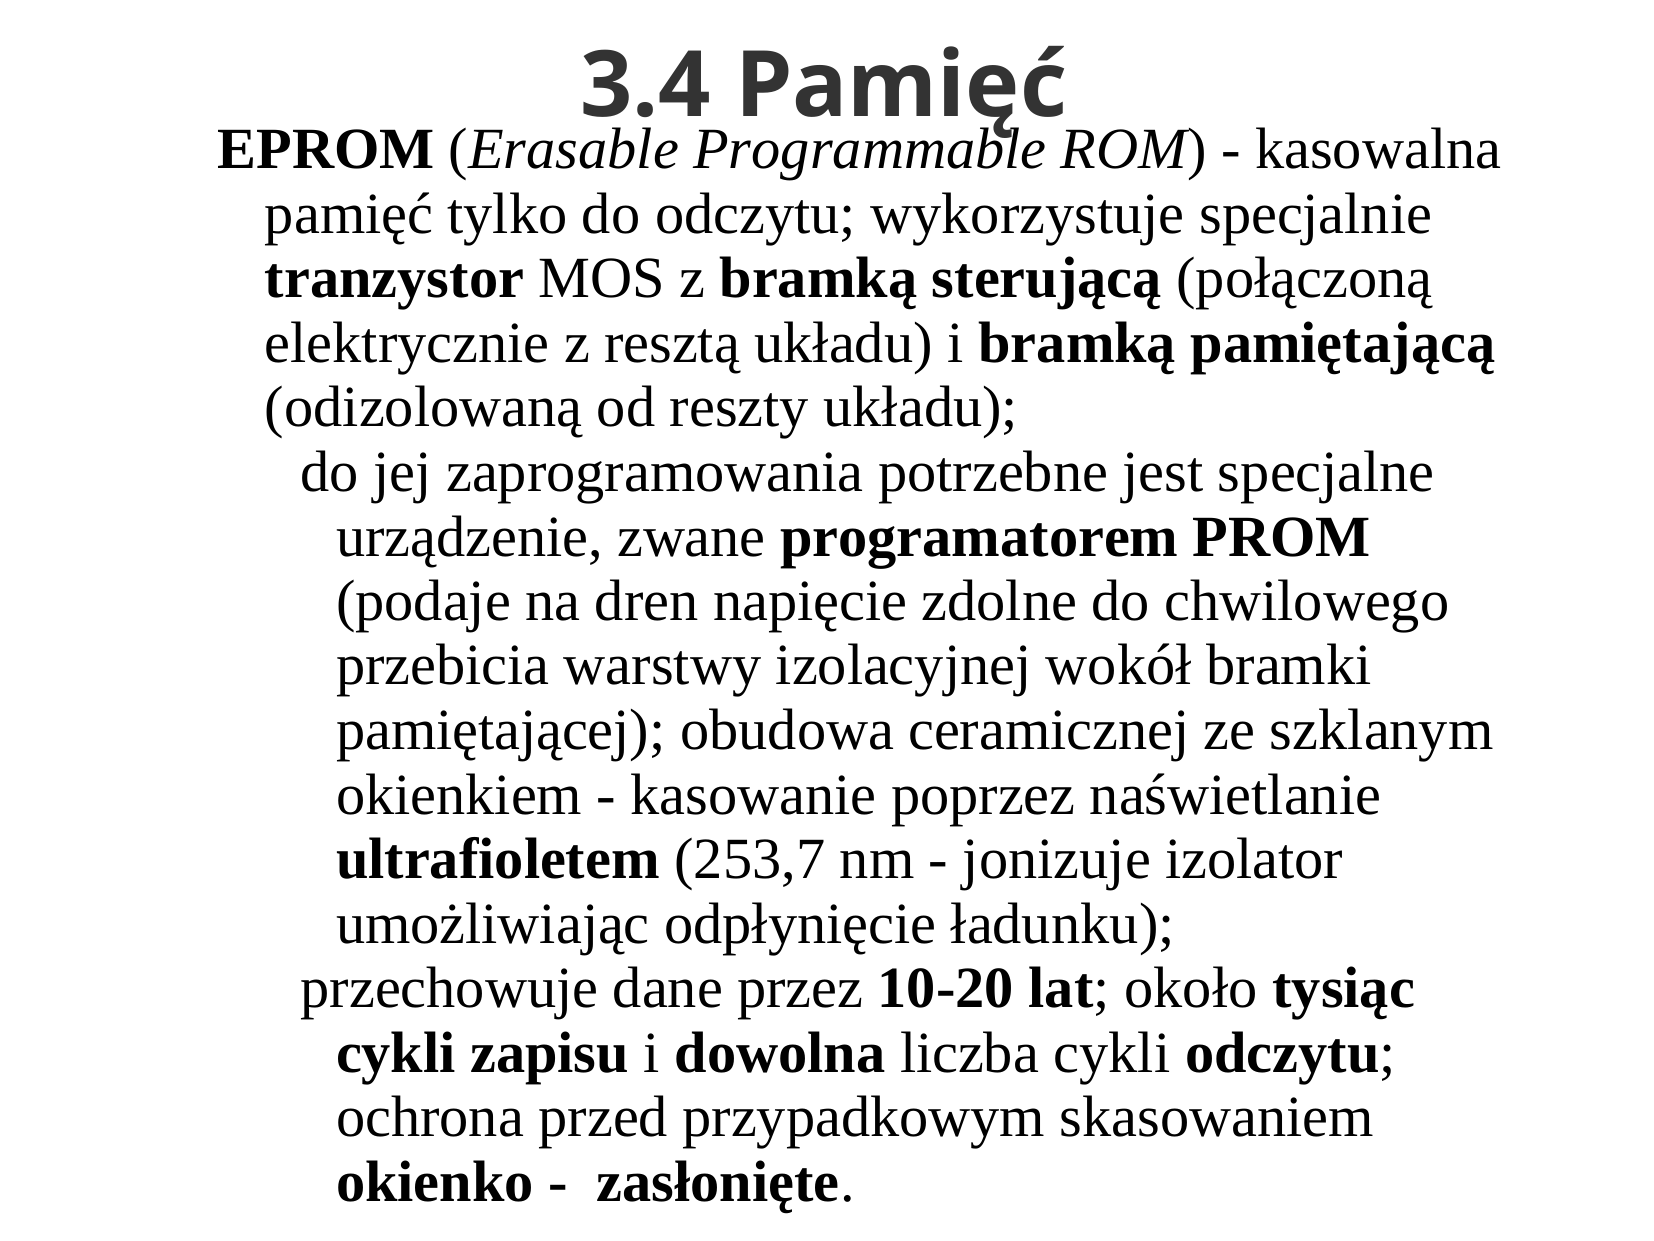

# 3.4 Pamięć
EPROM (Erasable Programmable ROM) - kasowalna pamięć tylko do odczytu; wykorzystuje specjalnie tranzystor MOS z bramką sterującą (połączoną elektrycznie z resztą układu) i bramką pamiętającą (odizolowaną od reszty układu);
do jej zaprogramowania potrzebne jest specjalne urządzenie, zwane programatorem PROM (podaje na dren napięcie zdolne do chwilowego przebicia warstwy izolacyjnej wokół bramki pamiętającej); obudowa ceramicznej ze szklanym okienkiem - kasowanie poprzez naświetlanie ultrafioletem (253,7 nm - jonizuje izolator umożliwiając odpłynięcie ładunku);
przechowuje dane przez 10-20 lat; około tysiąc cykli zapisu i dowolna liczba cykli odczytu; ochrona przed przypadkowym skasowaniem okienko - zasłonięte.